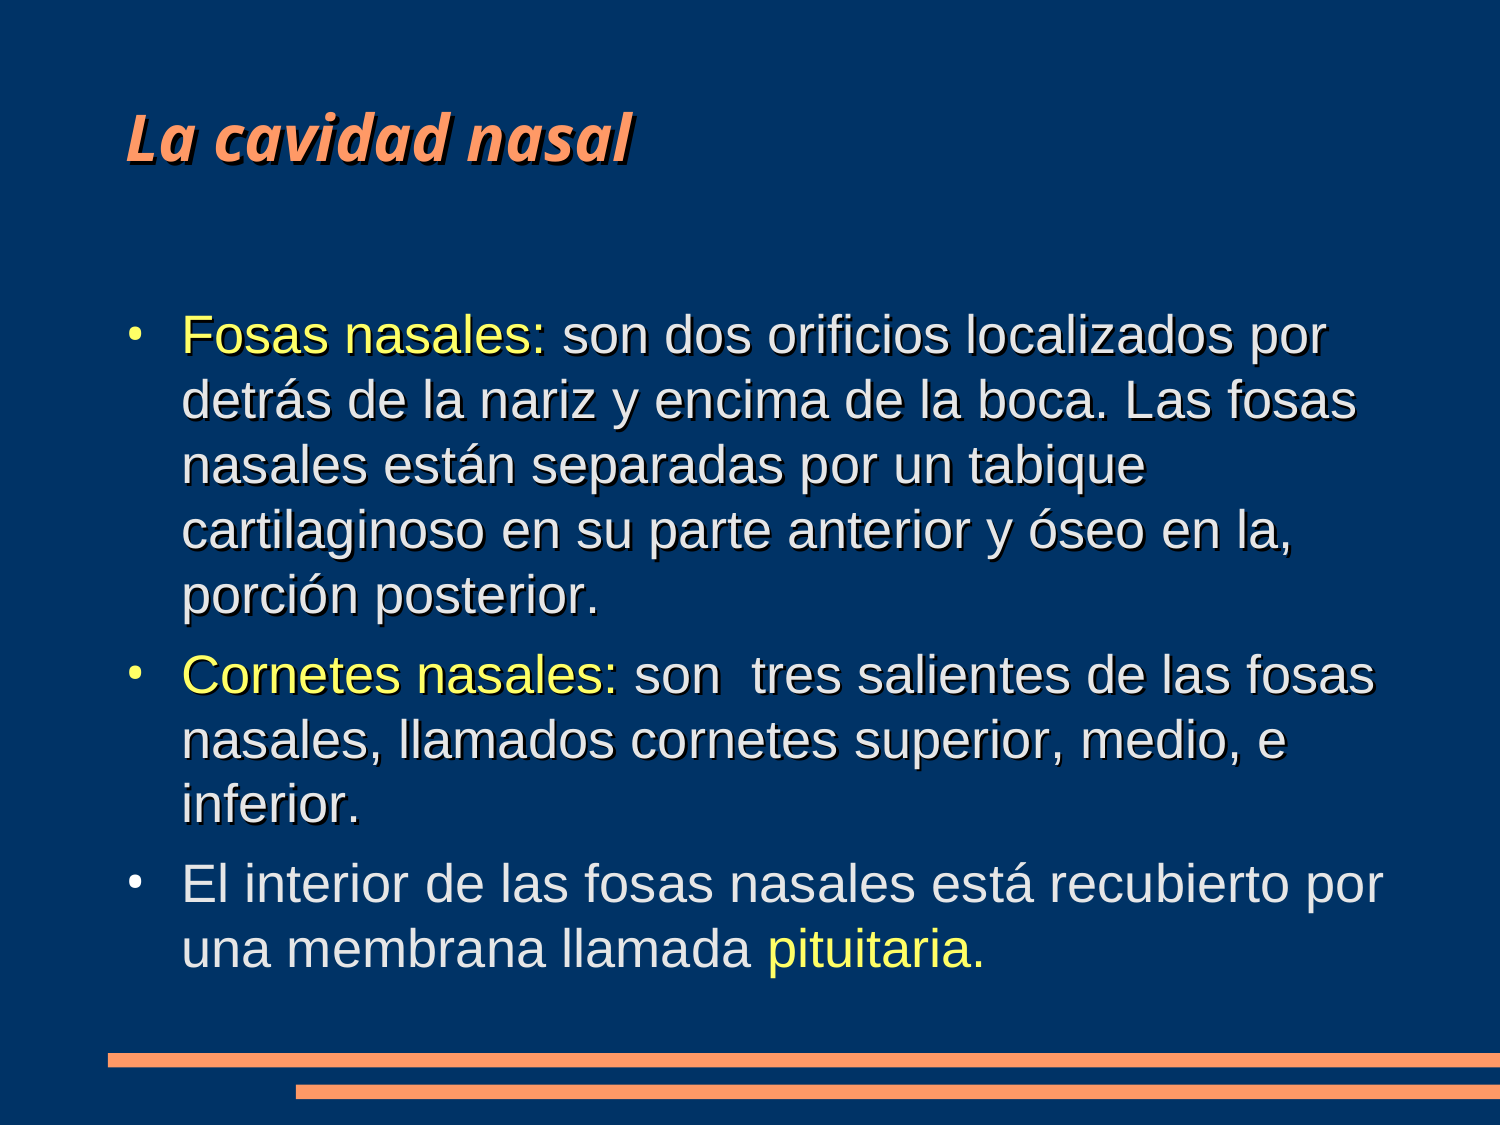

# La cavidad nasal
Fosas nasales: son dos orificios localizados por detrás de la nariz y encima de la boca. Las fosas nasales están separadas por un tabique cartilaginoso en su parte anterior y óseo en la, porción posterior.
Cornetes nasales: son tres salientes de las fosas nasales, llamados cornetes superior, medio, e inferior.
El interior de las fosas nasales está recubierto por una membrana llamada pituitaria.